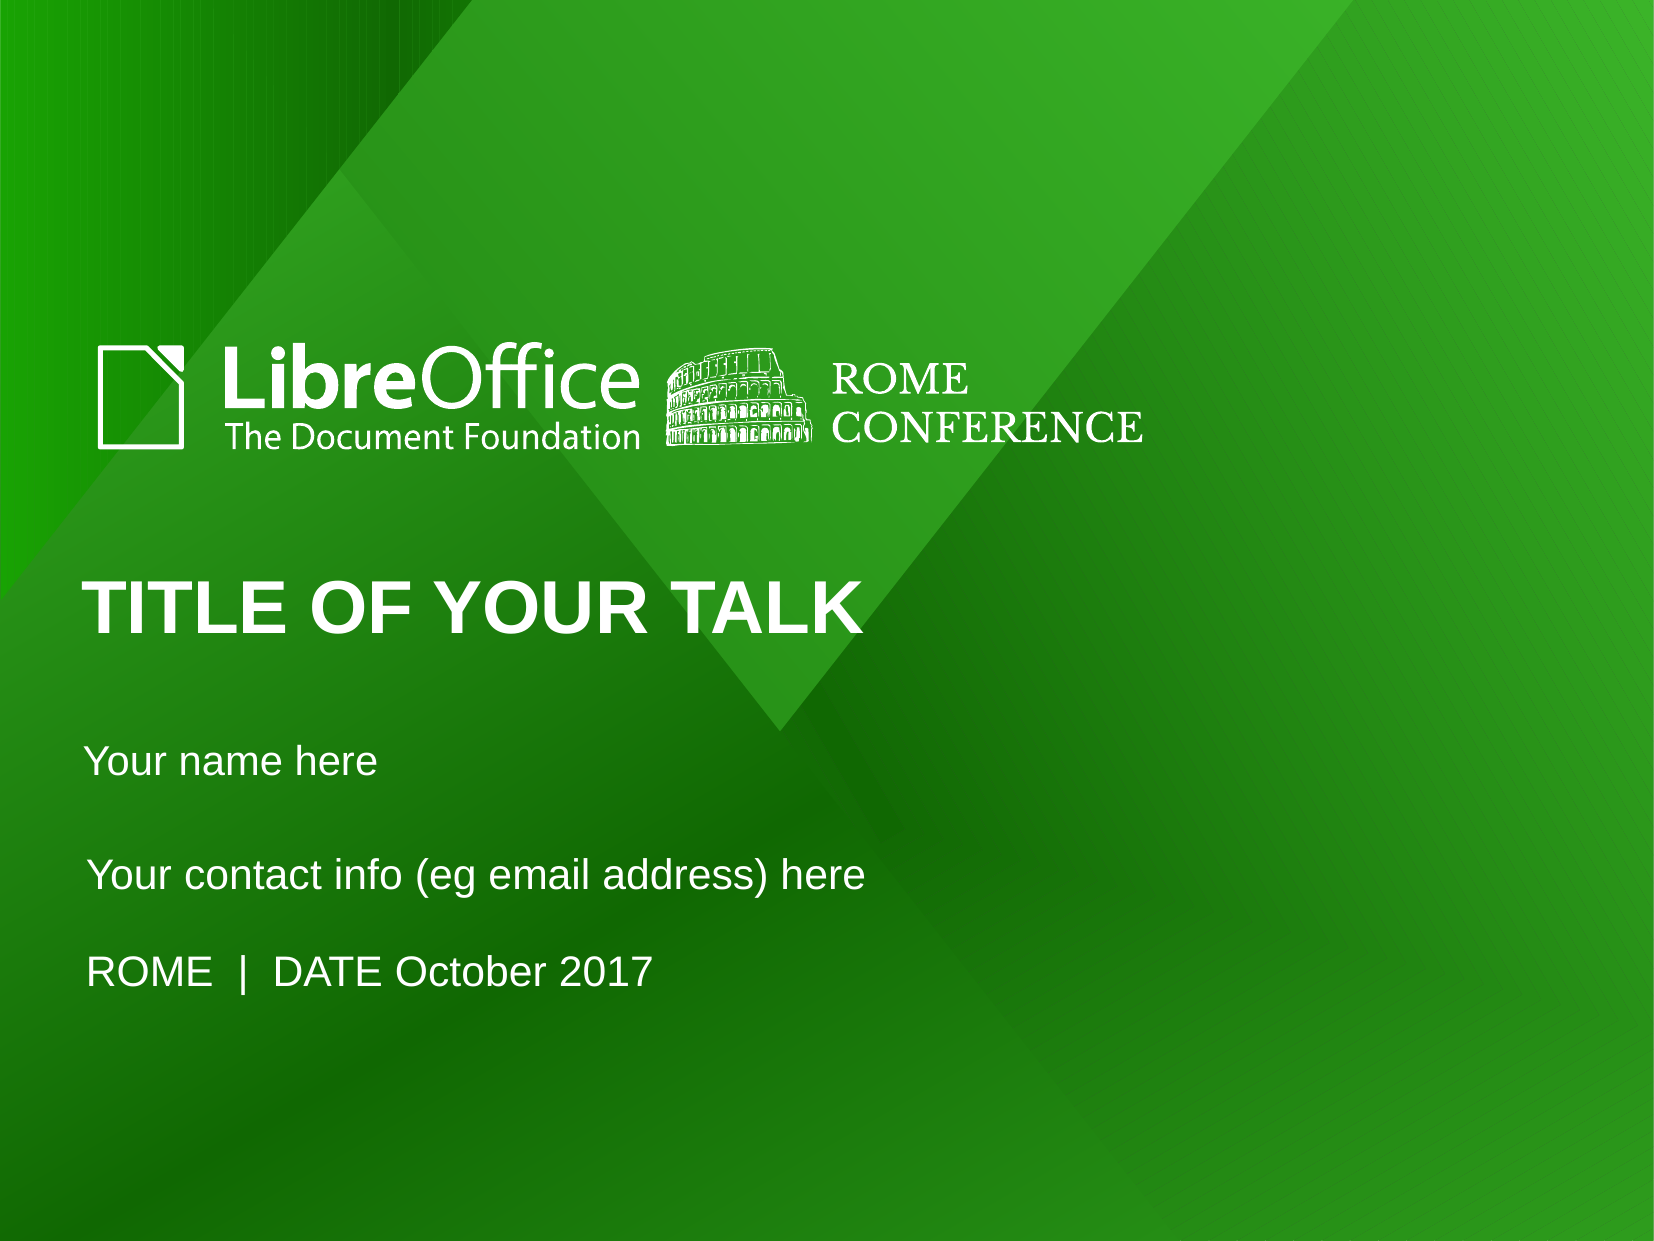

TITLE OF YOUR TALK
Your name here
# Your contact info (eg email address) here
ROME | DATE October 2017